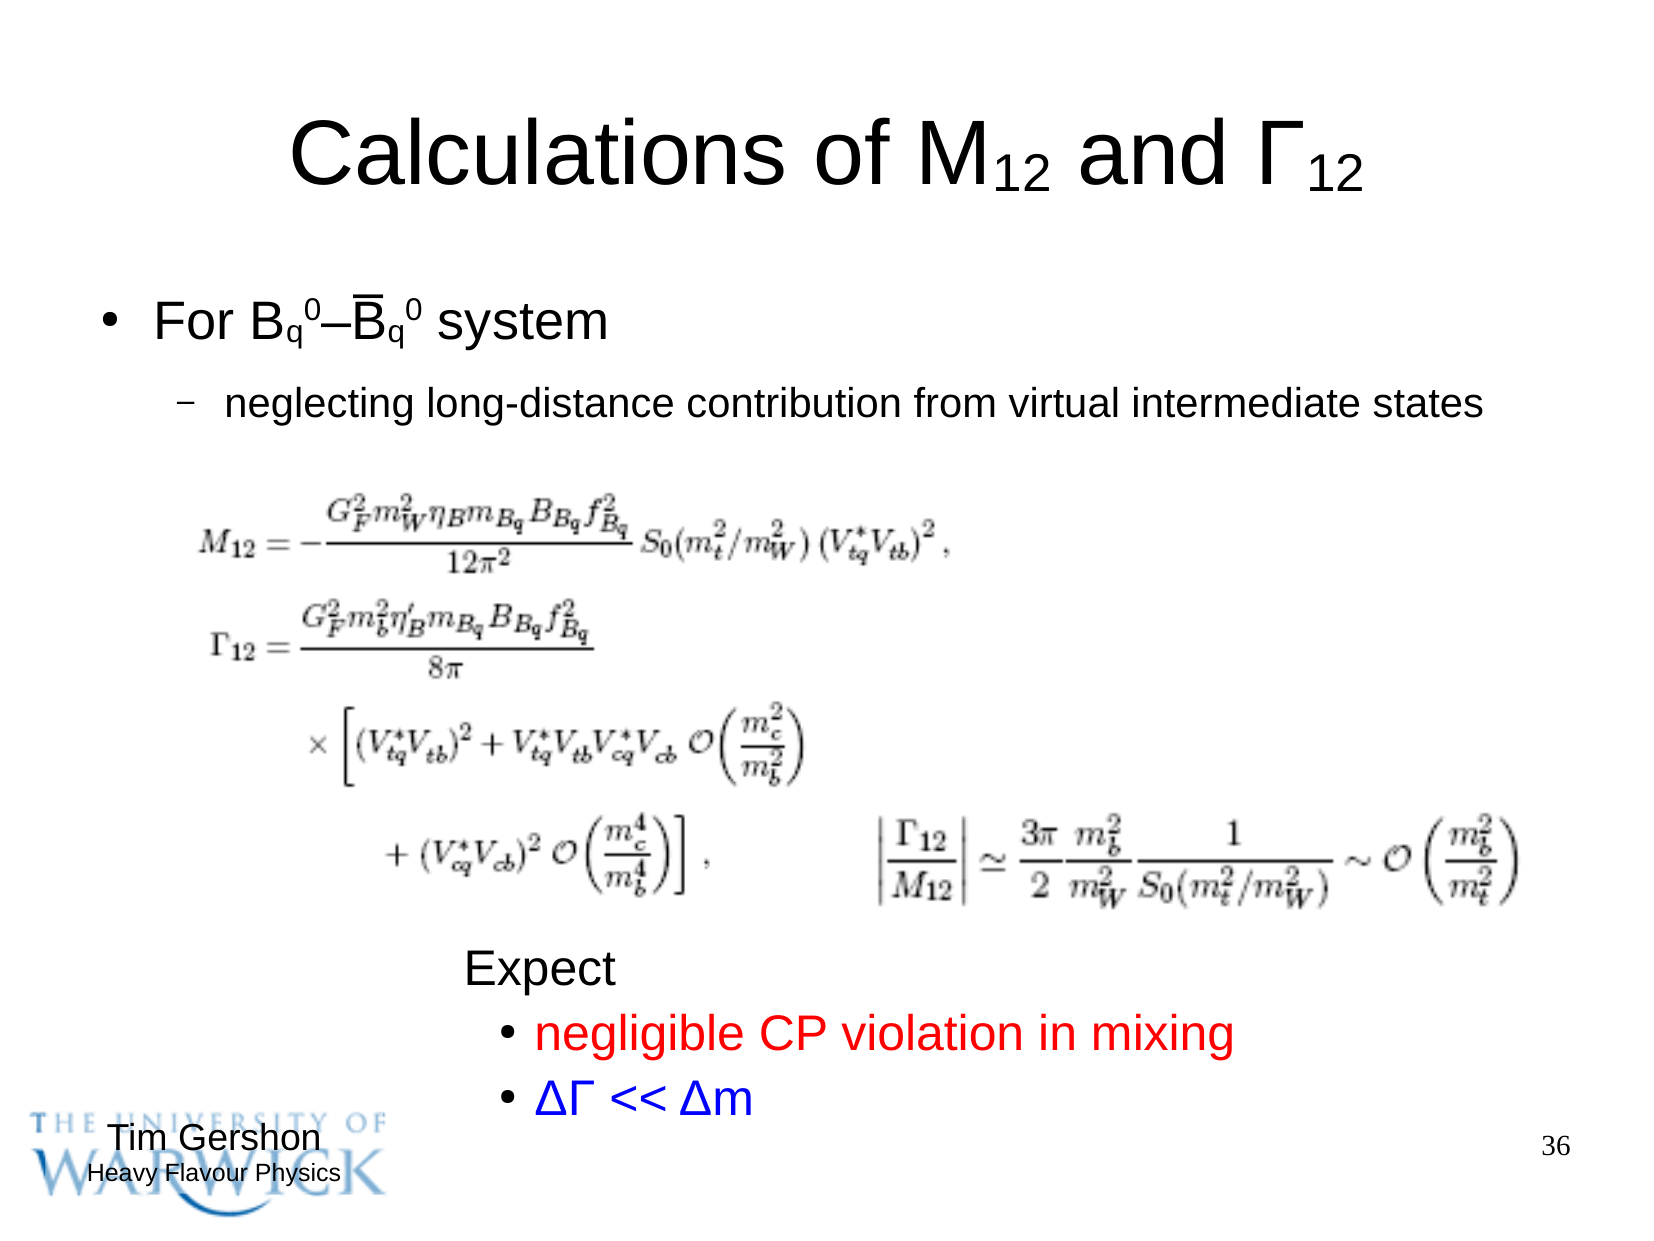

# Calculations of M12 and Γ12
–
For Bq0–Bq0 system
neglecting long-distance contribution from virtual intermediate states
Expect
negligible CP violation in mixing
ΔΓ << Δm
Tim Gershon
Heavy Flavour Physics
36